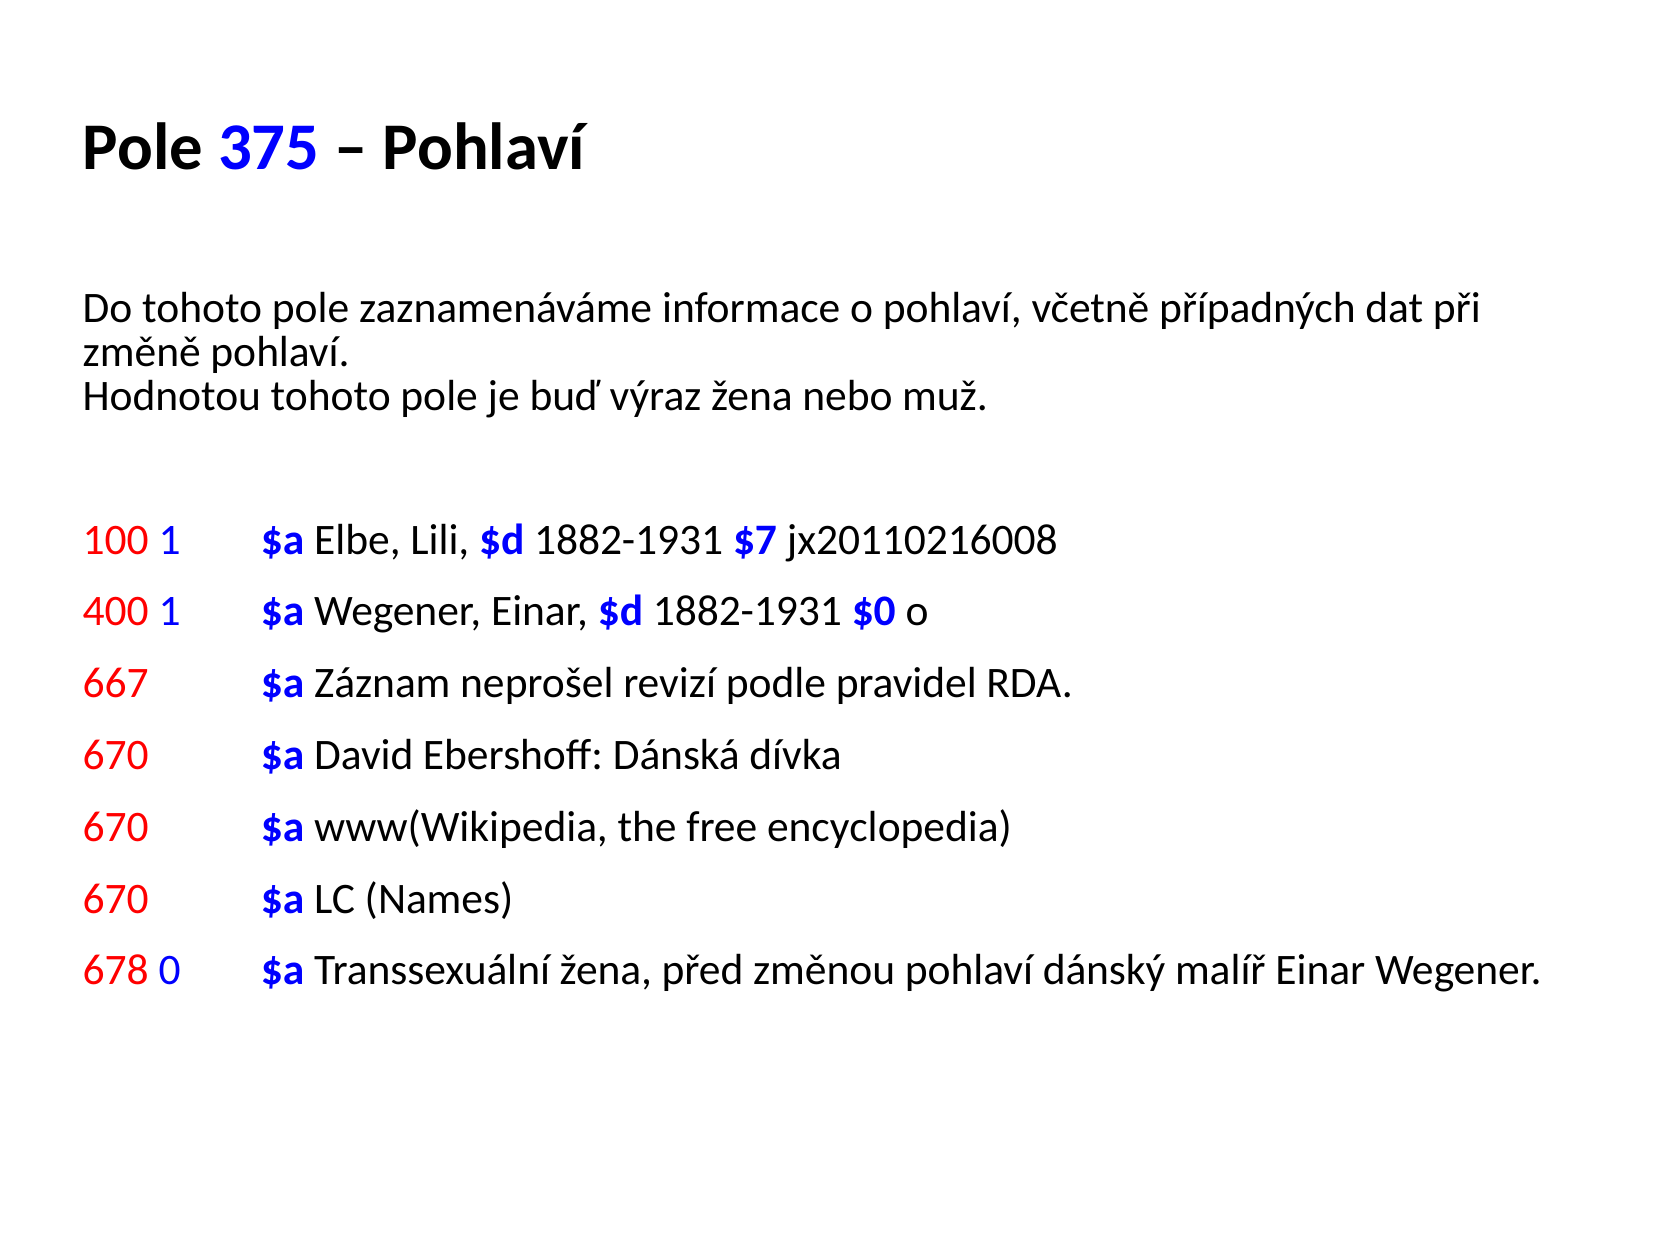

# Pole 375 – Pohlaví
Do tohoto pole zaznamenáváme informace o pohlaví, včetně případných dat při změně pohlaví.
Hodnotou tohoto pole je buď výraz žena nebo muž.
100 1 	$a Elbe, Lili, $d 1882-1931 $7 jx20110216008
400 1 	$a Wegener, Einar, $d 1882-1931 $0 o
667 	$a Záznam neprošel revizí podle pravidel RDA.
670 	$a David Ebershoff: Dánská dívka
670 	$a www(Wikipedia, the free encyclopedia)
670 	$a LC (Names)
678 0 	$a Transsexuální žena, před změnou pohlaví dánský malíř Einar Wegener.